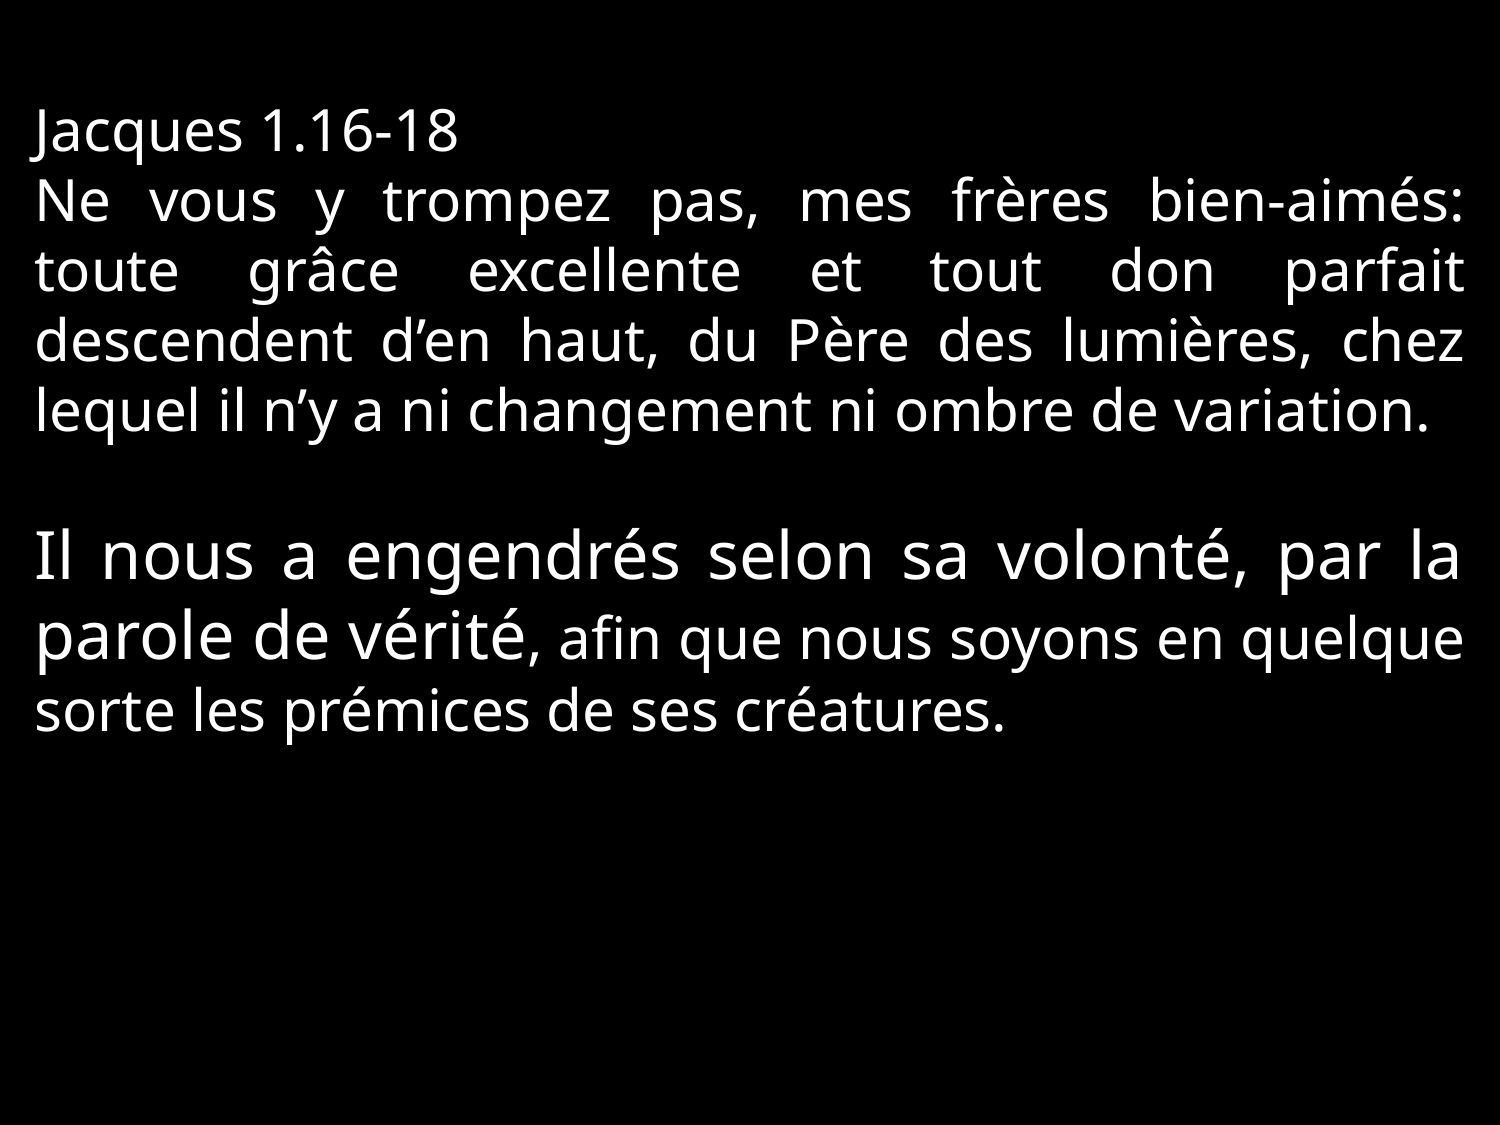

Jacques 1.16-18
Ne vous y trompez pas, mes frères bien-aimés: toute grâce excellente et tout don parfait descendent d’en haut, du Père des lumières, chez lequel il n’y a ni changement ni ombre de variation.
Il nous a engendrés selon sa volonté, par la parole de vérité, afin que nous soyons en quelque sorte les prémices de ses créatures.